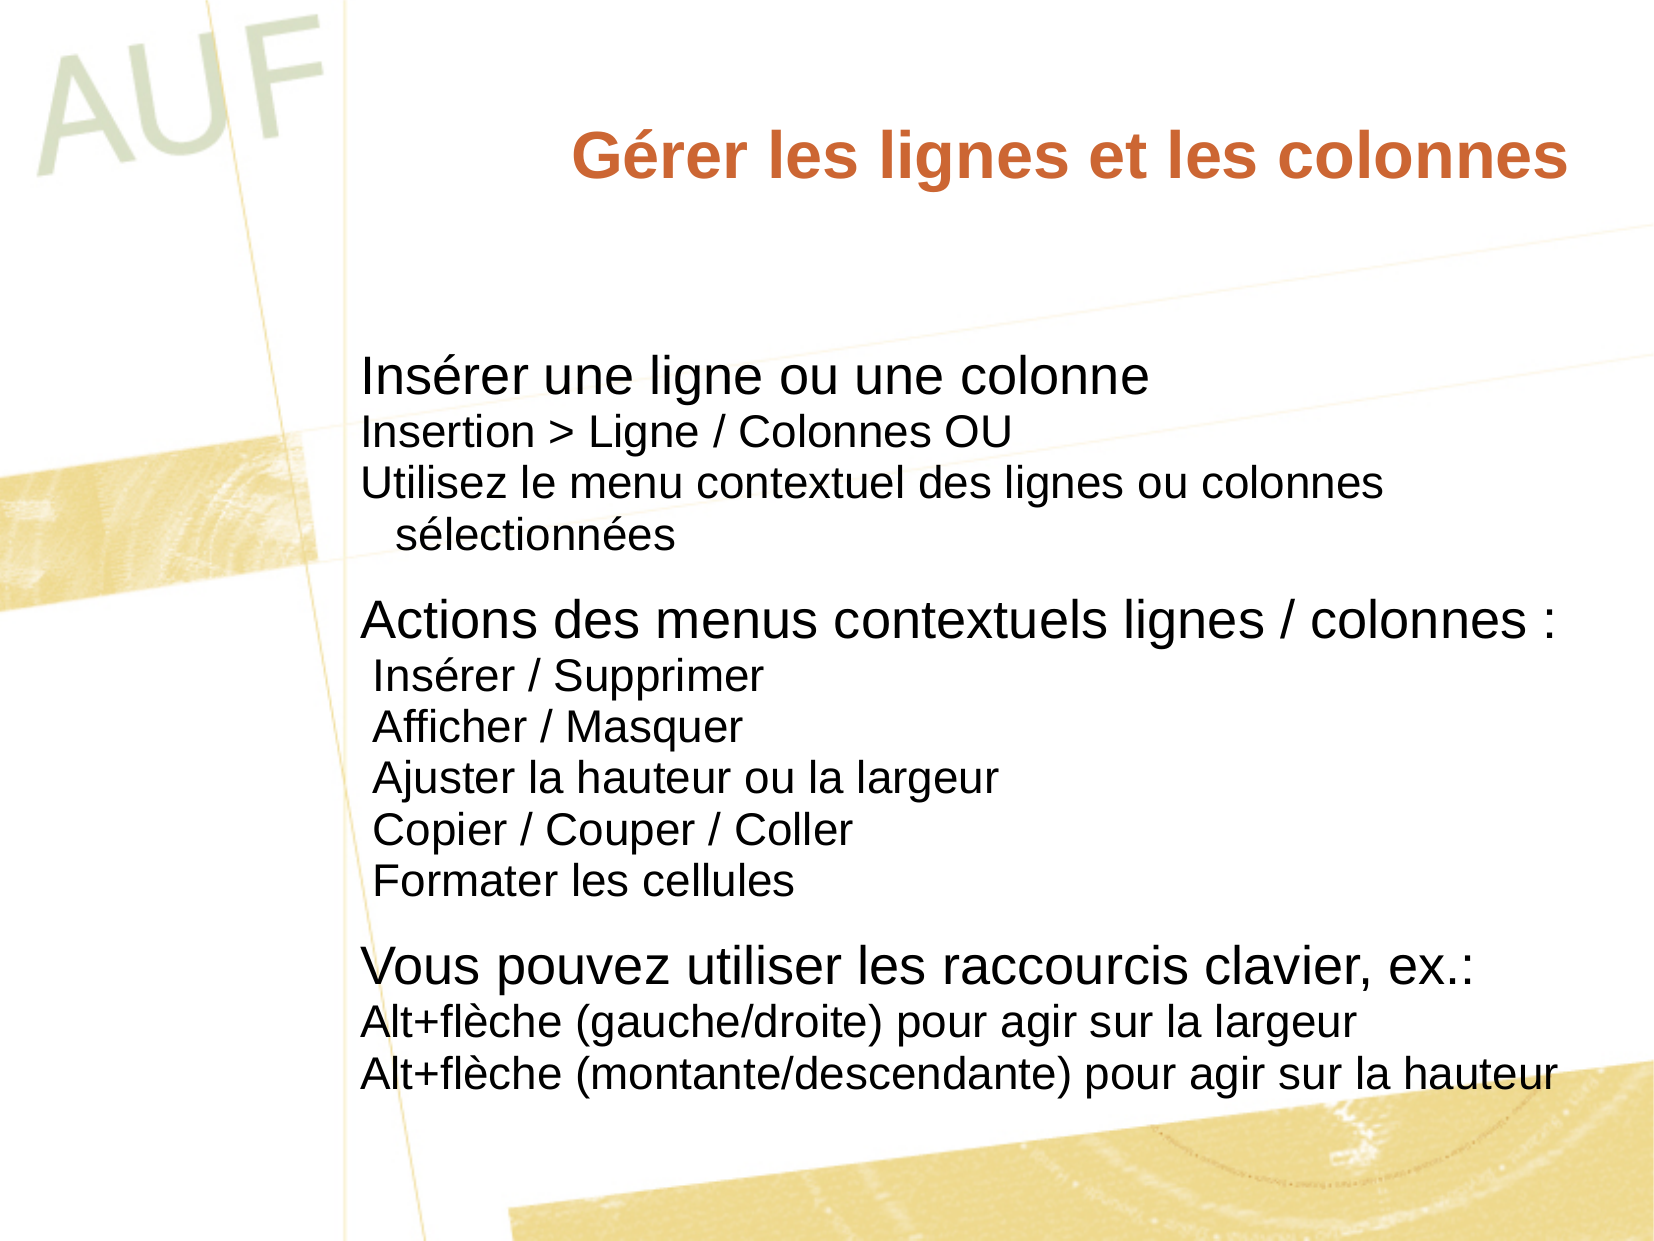

# Gérer les lignes et les colonnes
Insérer une ligne ou une colonne
Insertion > Ligne / Colonnes OU
Utilisez le menu contextuel des lignes ou colonnes sélectionnées
Actions des menus contextuels lignes / colonnes :
 Insérer / Supprimer
 Afficher / Masquer
 Ajuster la hauteur ou la largeur
 Copier / Couper / Coller
 Formater les cellules
Vous pouvez utiliser les raccourcis clavier, ex.:
Alt+flèche (gauche/droite) pour agir sur la largeur
Alt+flèche (montante/descendante) pour agir sur la hauteur